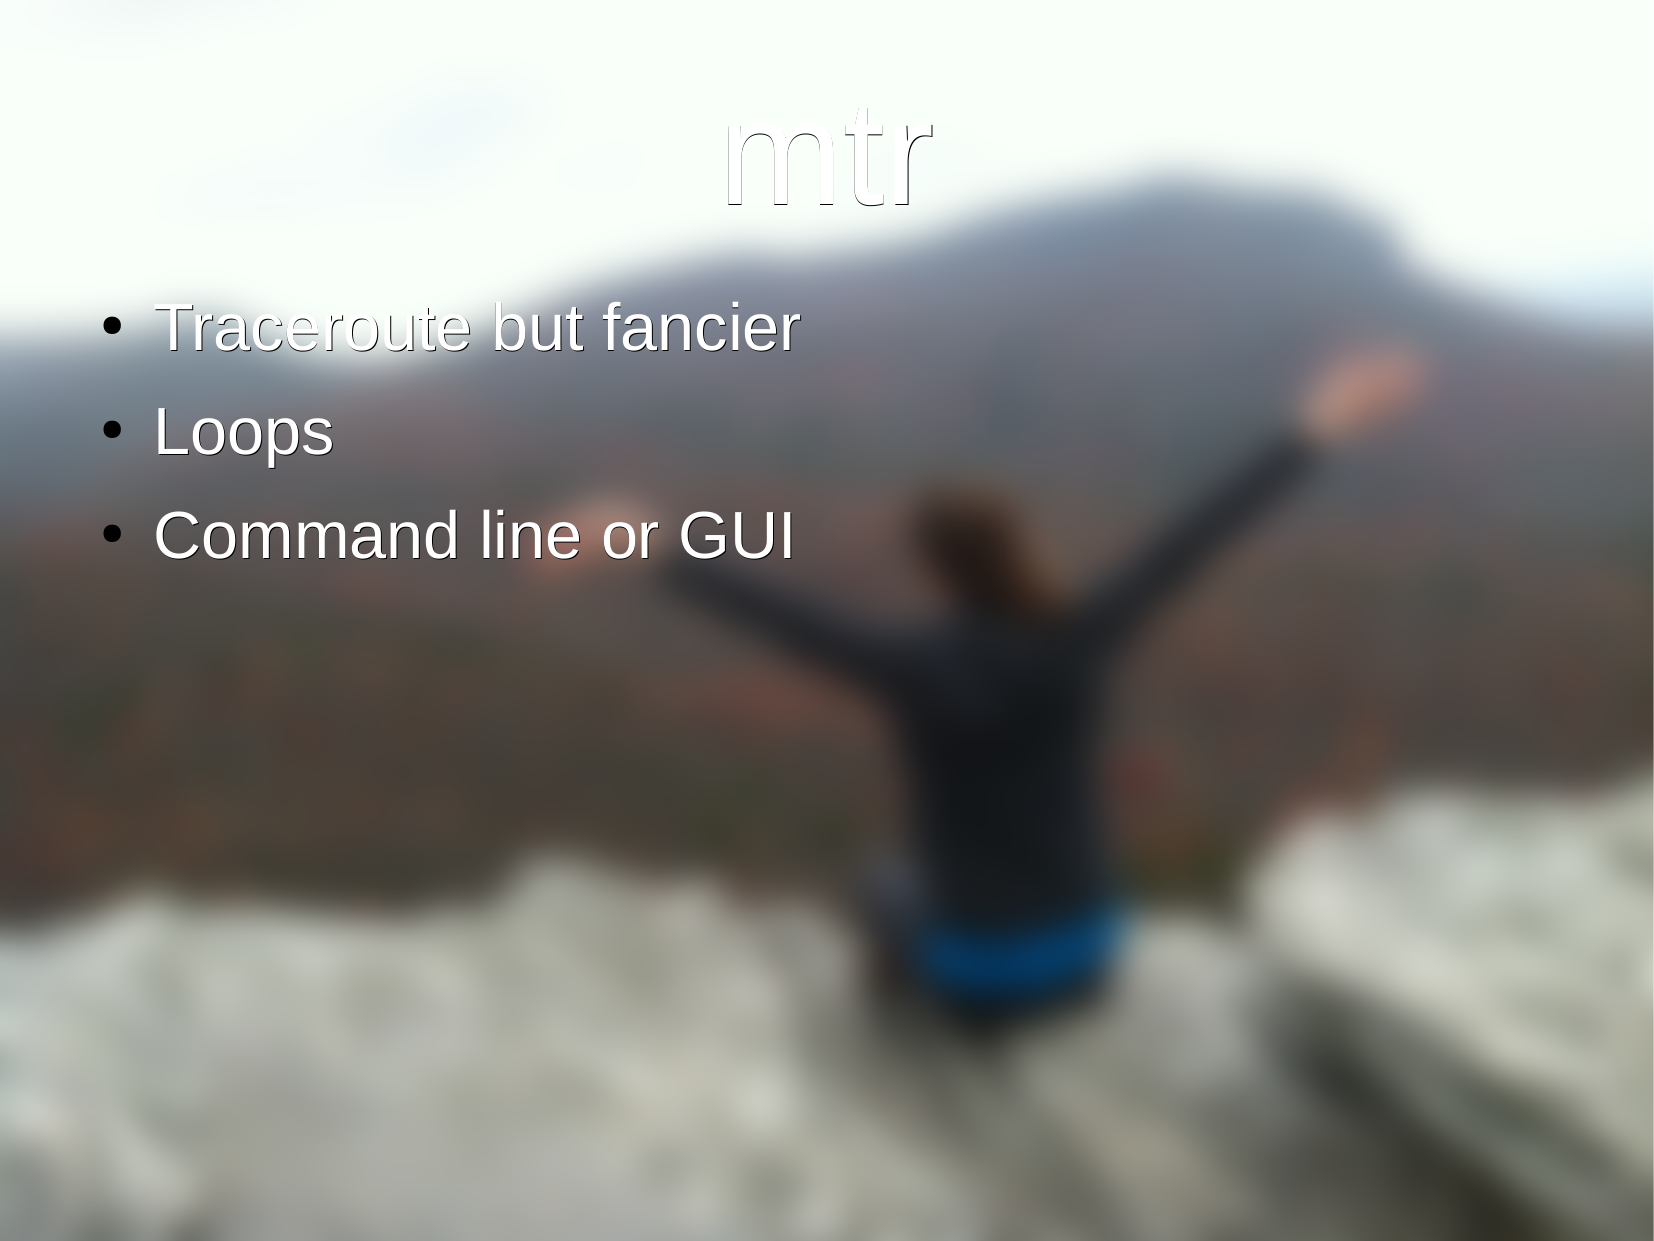

# mtr
Traceroute but fancier
Loops
Command line or GUI